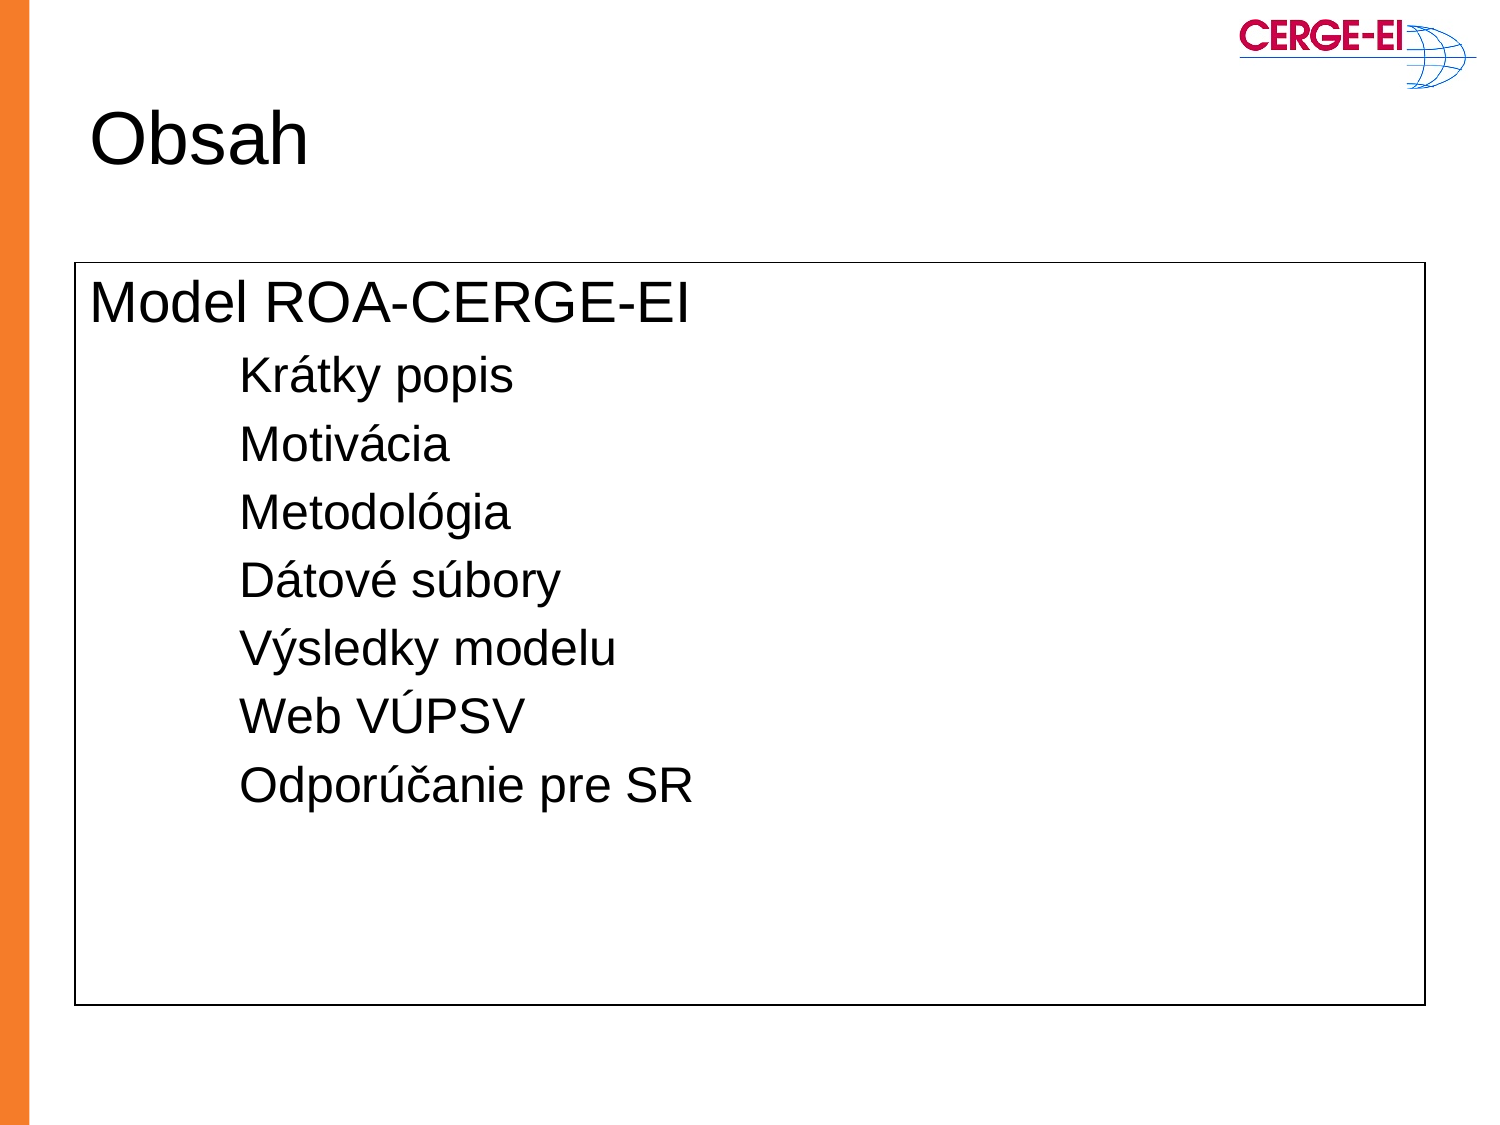

# Obsah
Model ROA-CERGE-EI
Krátky popis
Motivácia
Metodológia
Dátové súbory
Výsledky modelu
Web VÚPSV
Odporúčanie pre SR